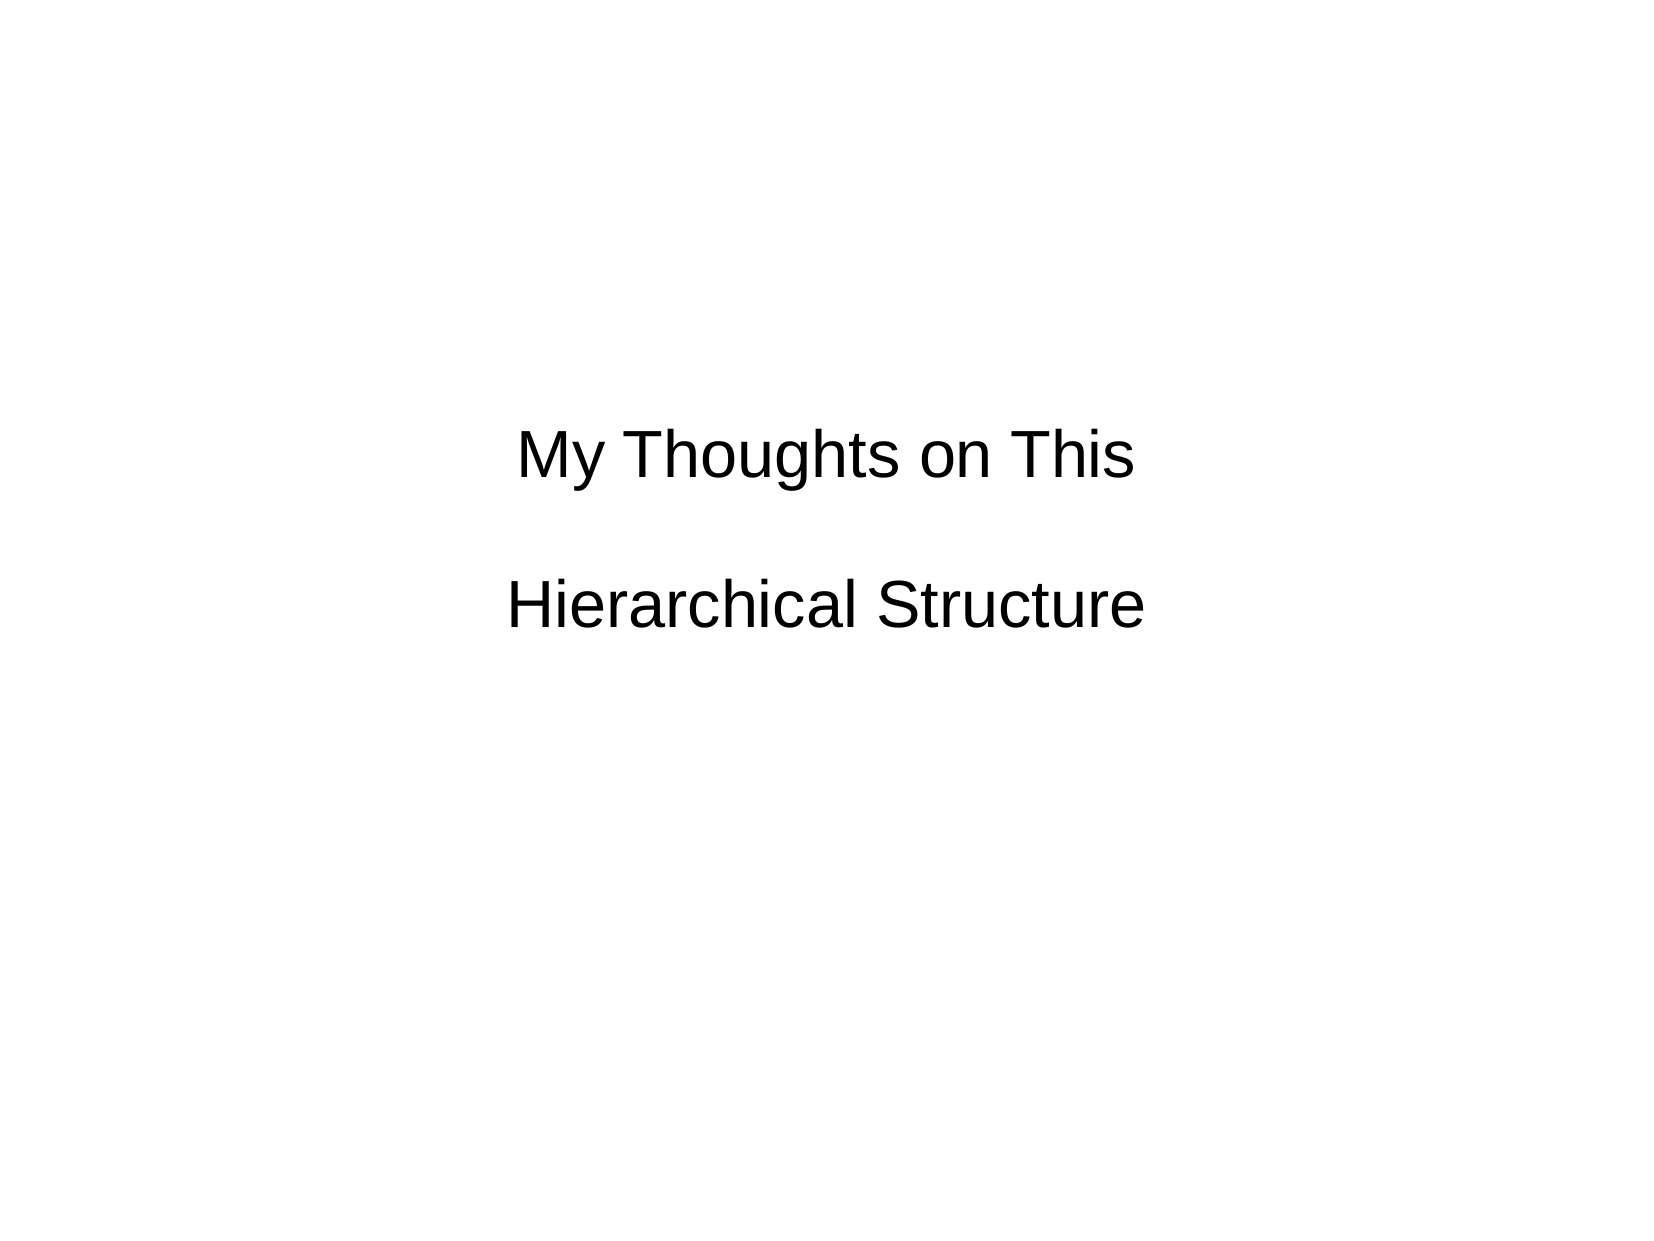

# My Thoughts on This
Hierarchical Structure